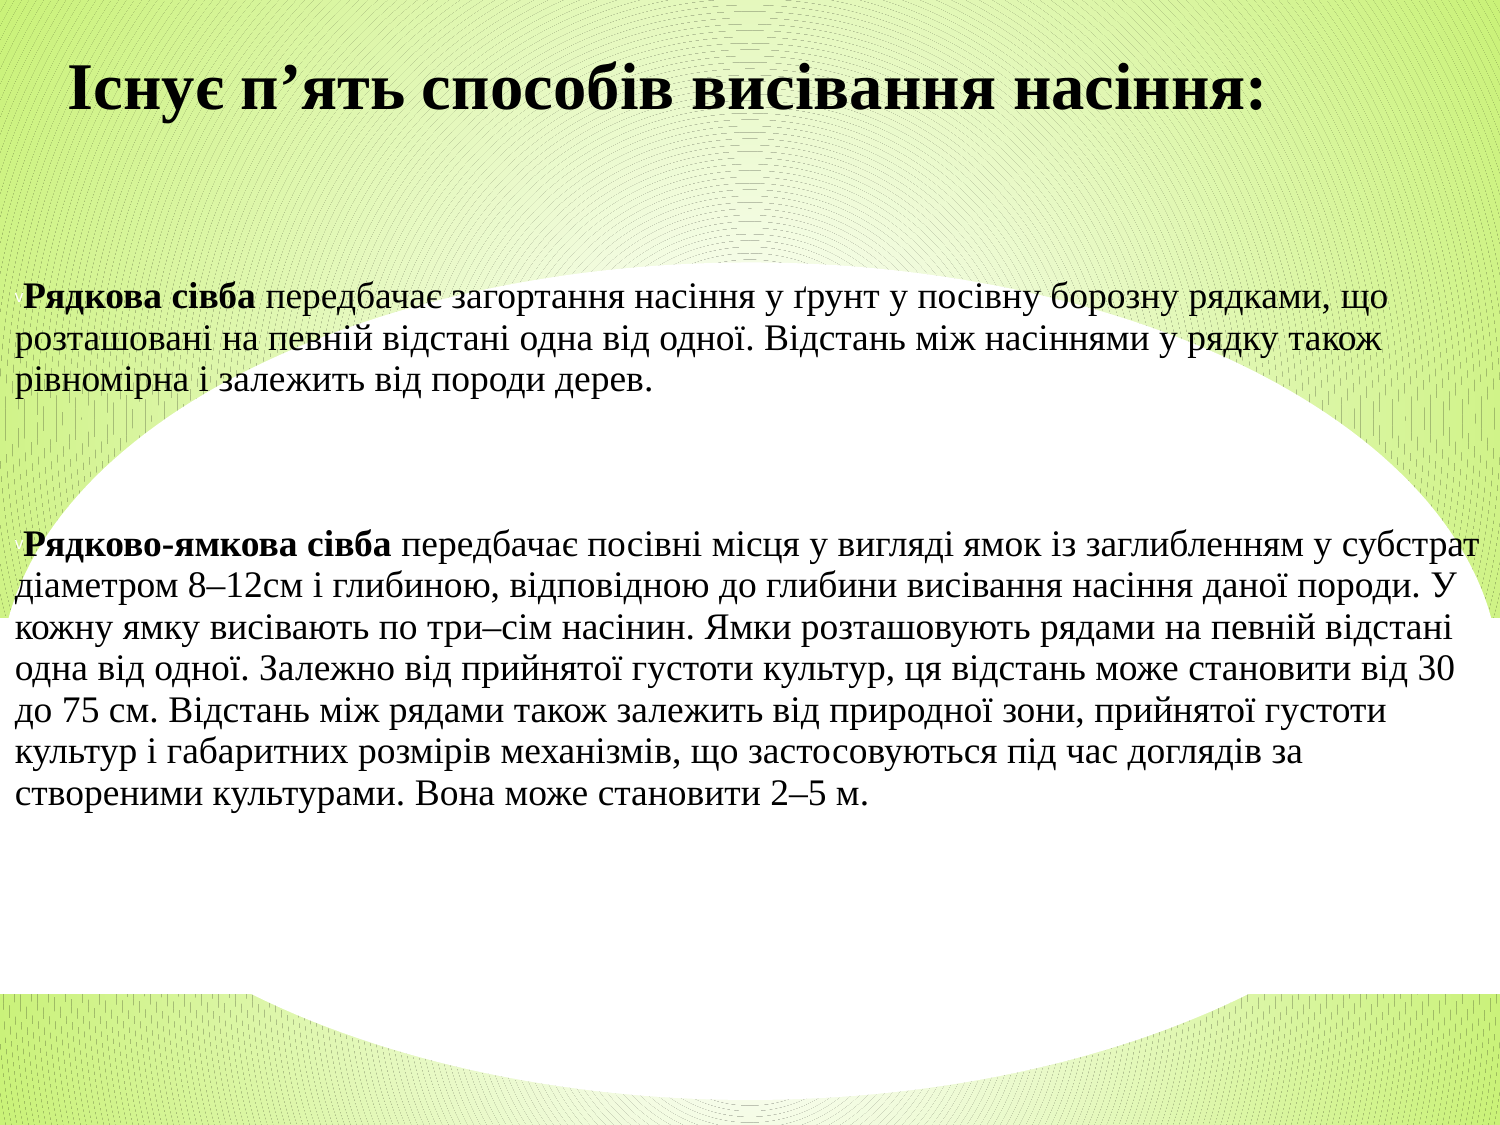

Існує п’ять способів висівання насіння:
Рядкова сівба передбачає загортання насіння у ґрунт у посівну борозну рядками, що розташовані на певній відстані одна від одної. Відстань між насіннями у рядку також рівномірна і залежить від породи дерев.
Рядково-ямкова сівба передбачає посівні місця у вигляді ямок із заглибленням у субстрат діаметром 8–12см і глибиною, відповідною до глибини висівання насіння даної породи. У кожну ямку висівають по три–сім насінин. Ямки розташовують рядами на певній відстані одна від одної. Залежно від прийнятої густоти культур, ця відстань може становити від 30 до 75 см. Відстань між рядами також залежить від природної зони, прийнятої густоти культур і габаритних розмірів механізмів, що застосовуються під час доглядів за створеними культурами. Вона може становити 2–5 м.